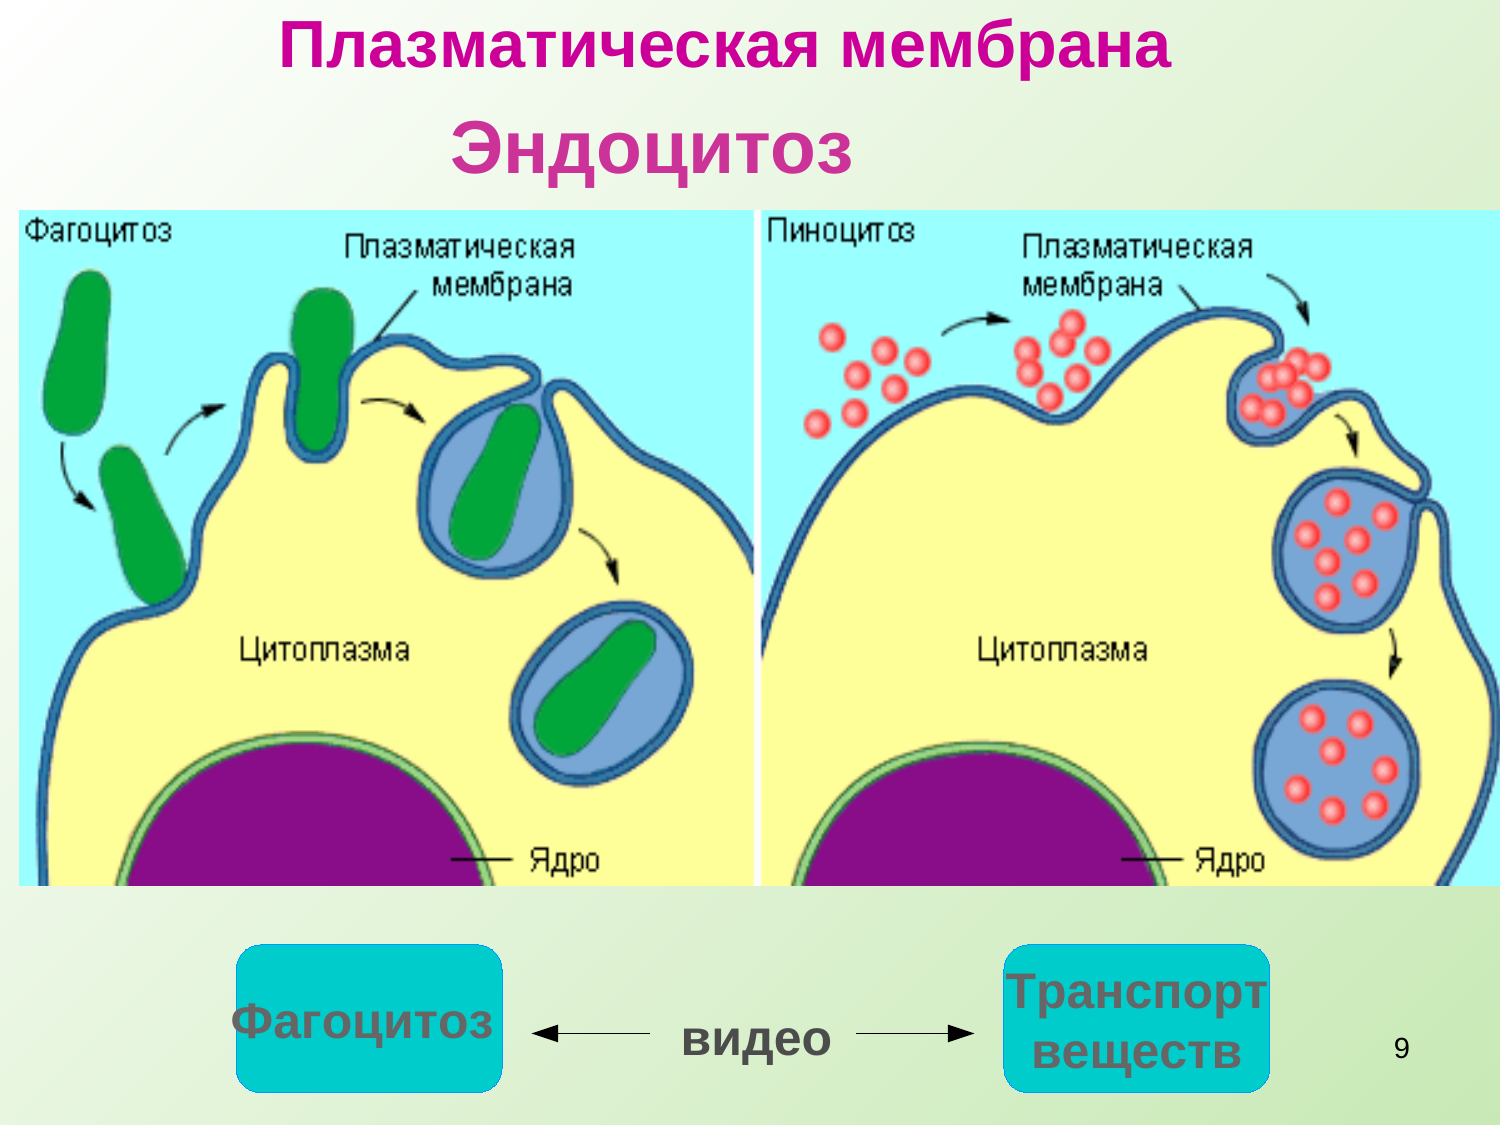

Плазматическая мембрана
Эндоцитоз
Фагоцитоз
Транспорт
веществ
видео
9